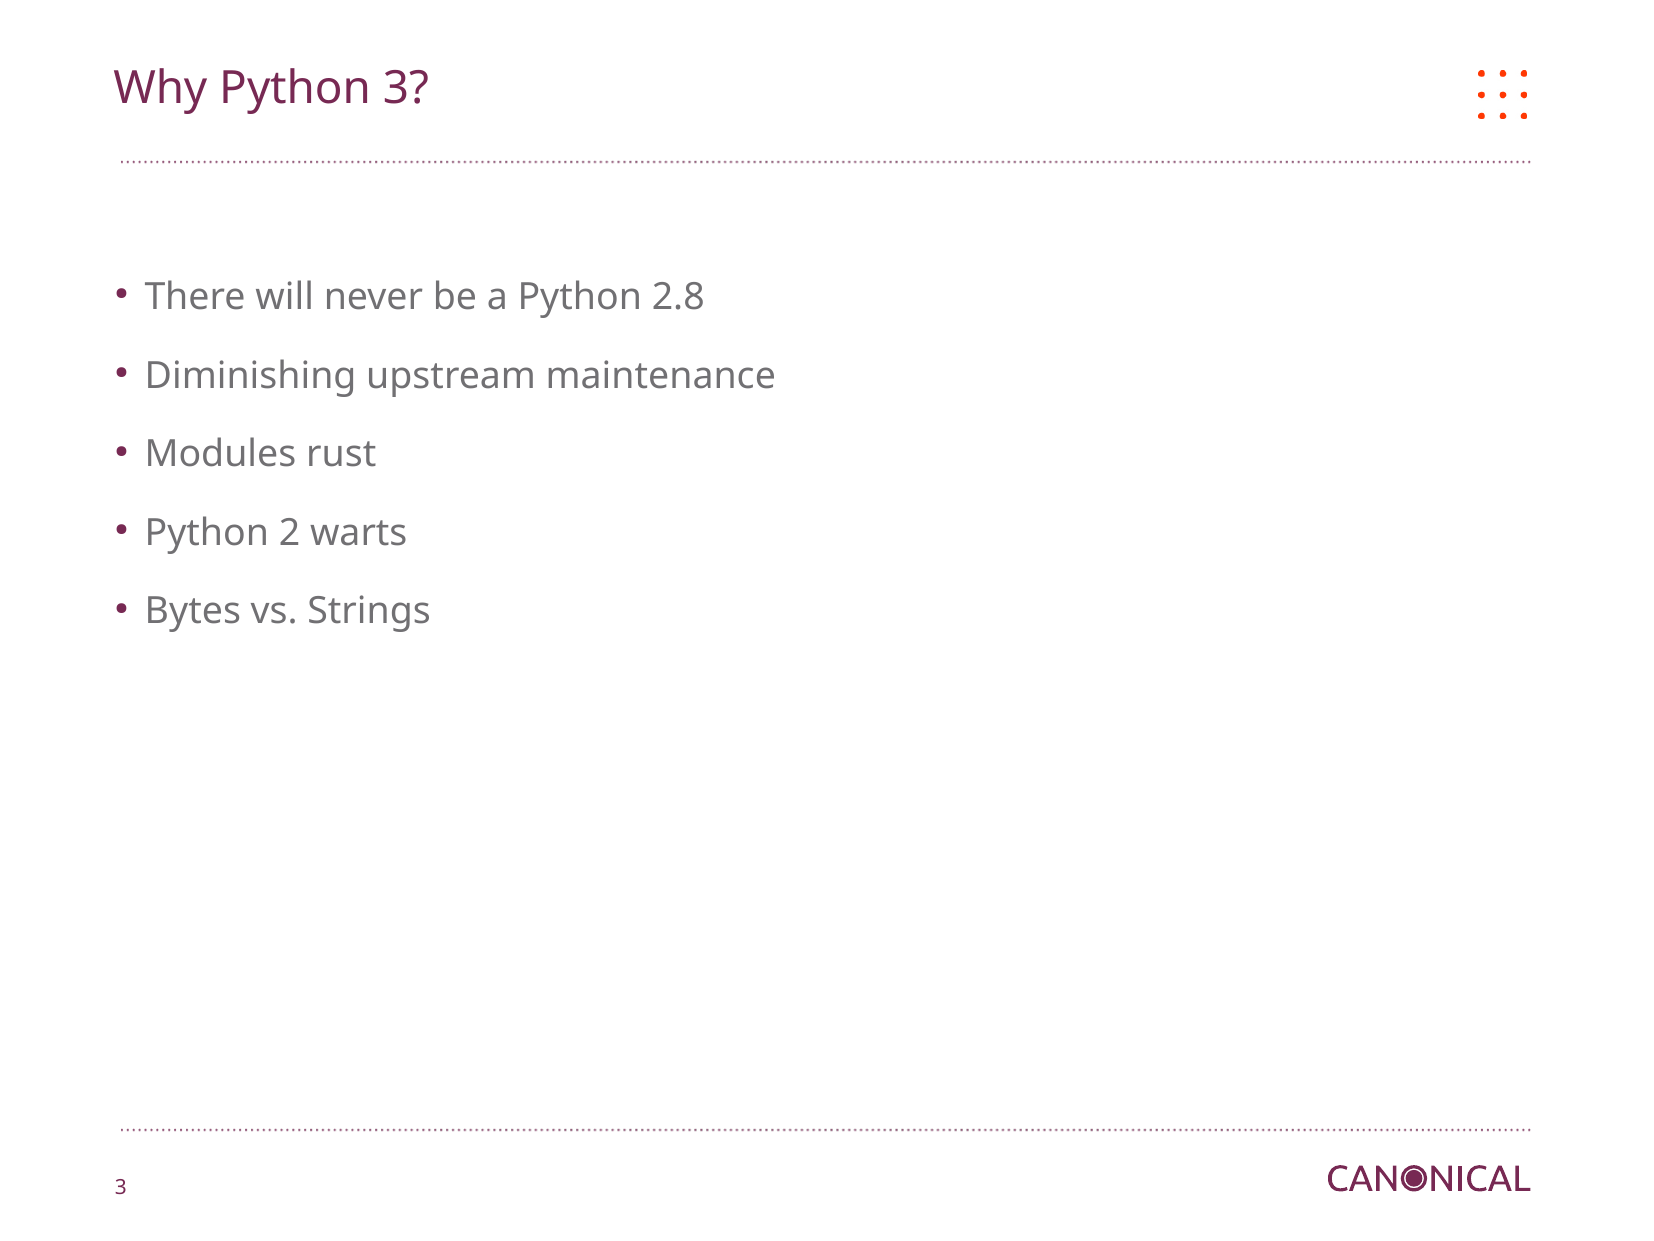

# Why Python 3?
There will never be a Python 2.8
Diminishing upstream maintenance
Modules rust
Python 2 warts
Bytes vs. Strings